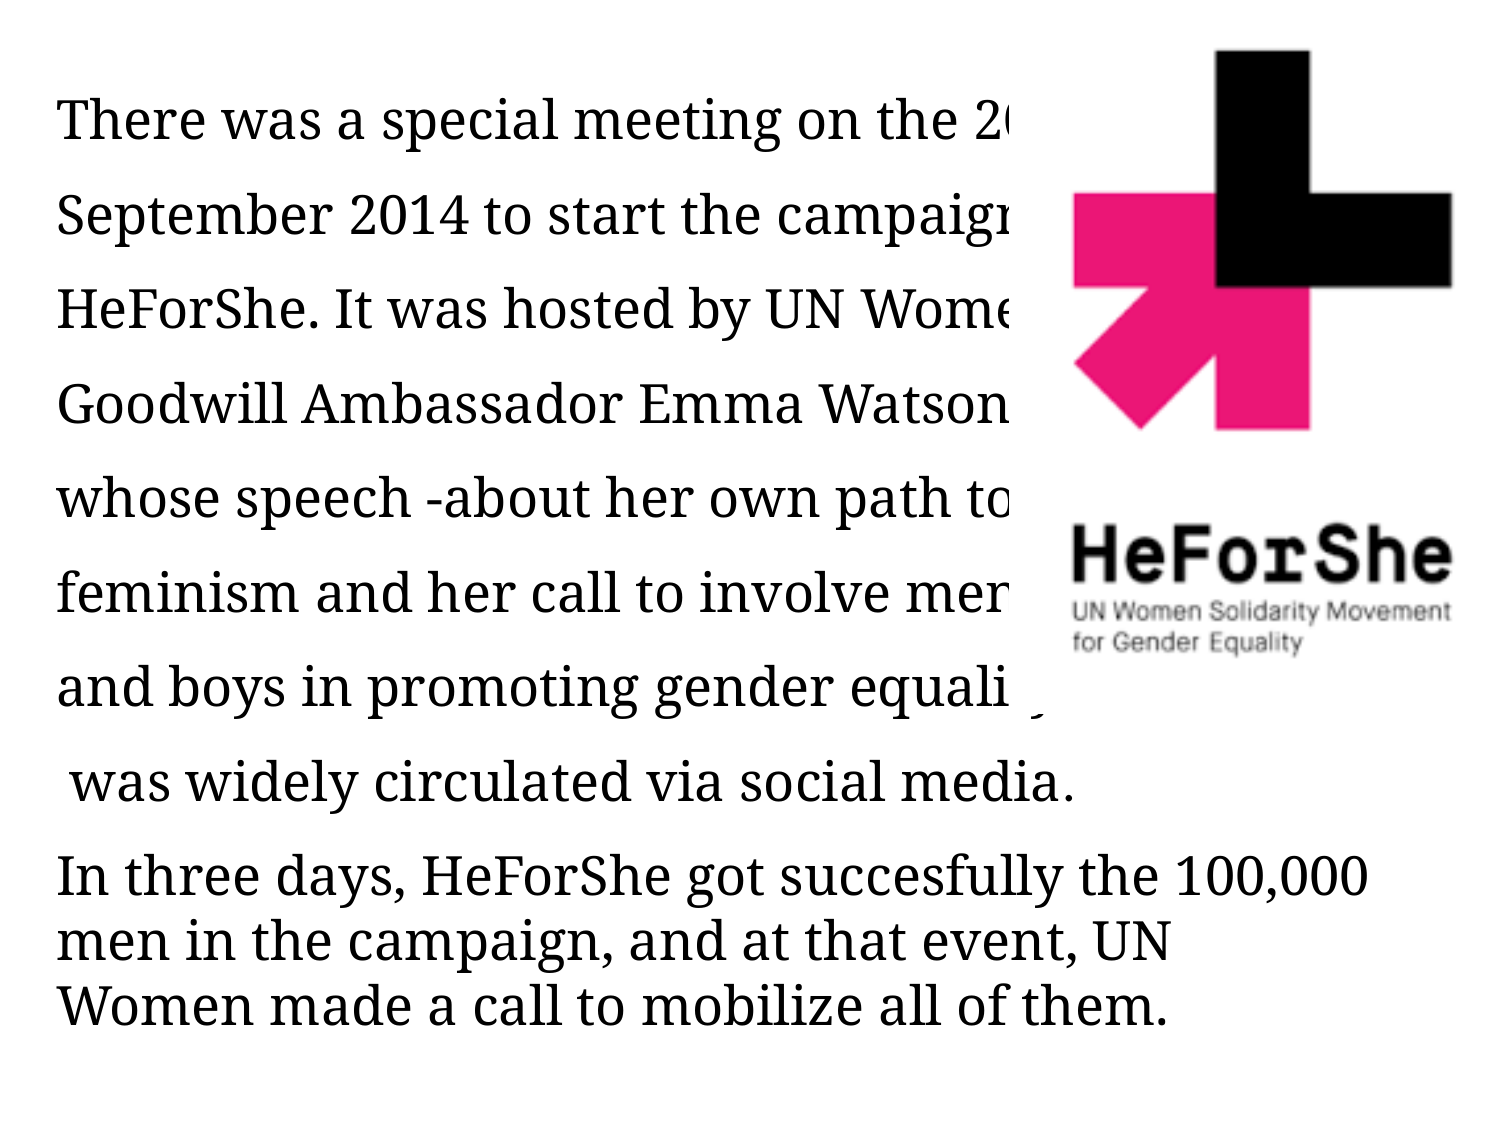

# There was a special meeting on the 20th
September 2014 to start the campaign
HeForShe. It was hosted by UN Women
Goodwill Ambassador Emma Watson,
whose speech -about her own path to
feminism and her call to involve men
and boys in promoting gender equality-
 was widely circulated via social media.
In three days, HeForShe got succesfully the 100,000 men in the campaign, and at that event, UN Women made a call to mobilize all of them.